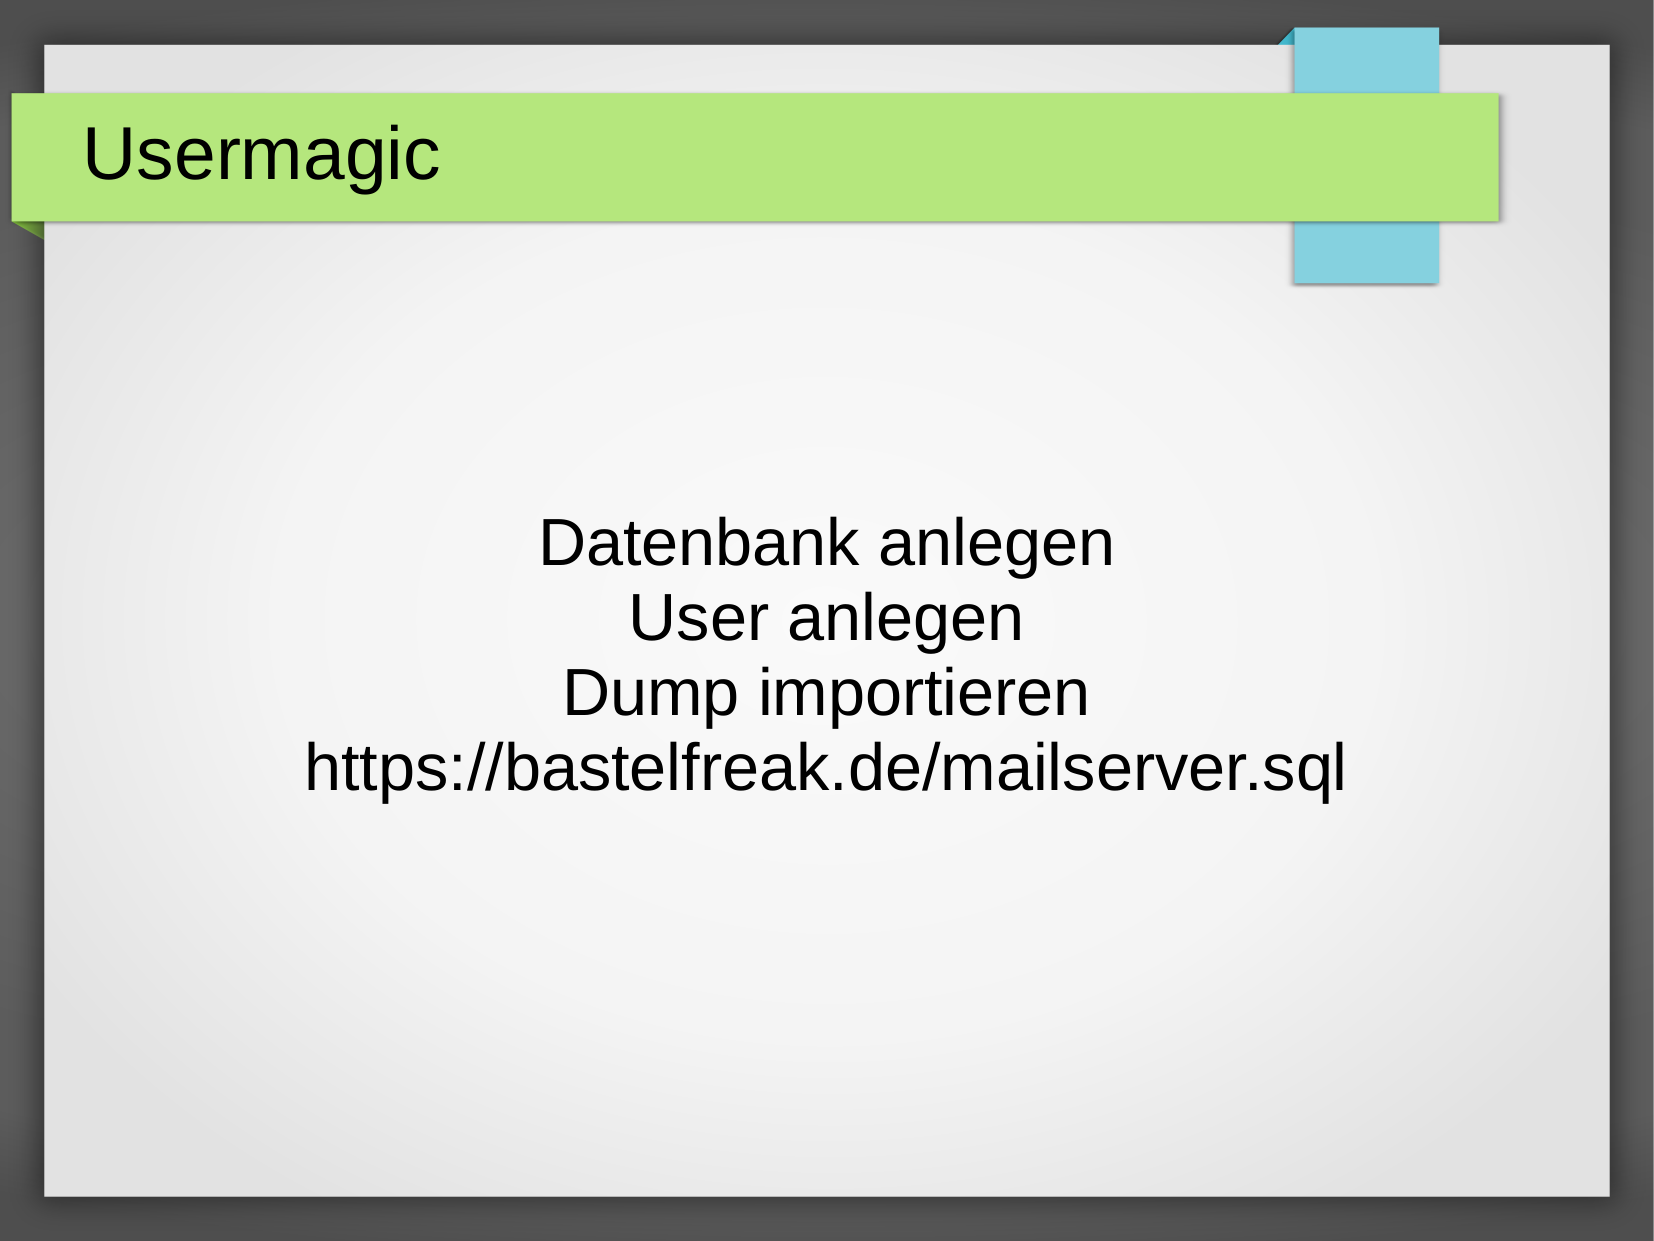

# Usermagic
Datenbank anlegen
User anlegen
Dump importieren
https://bastelfreak.de/mailserver.sql